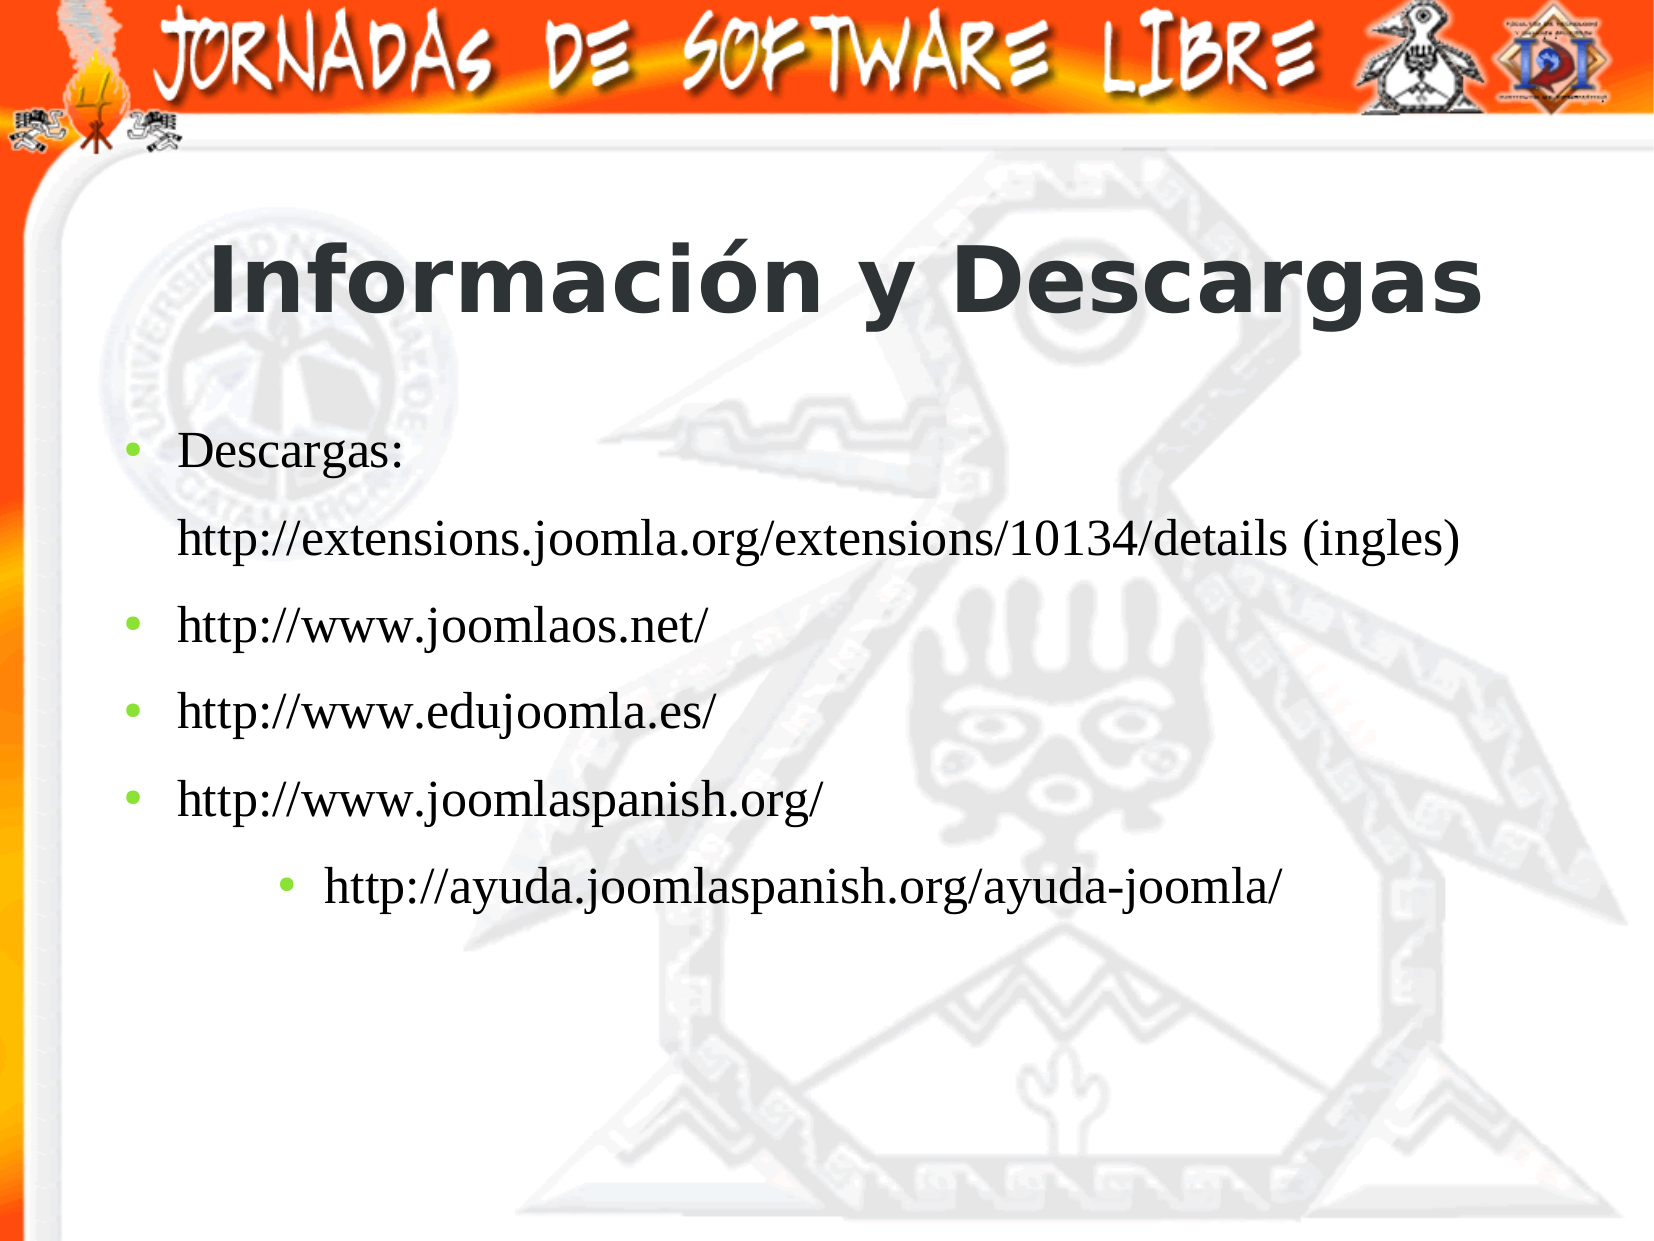

# Información y Descargas
Descargas:
http://extensions.joomla.org/extensions/10134/details (ingles)
http://www.joomlaos.net/
http://www.edujoomla.es/
http://www.joomlaspanish.org/
http://ayuda.joomlaspanish.org/ayuda-joomla/